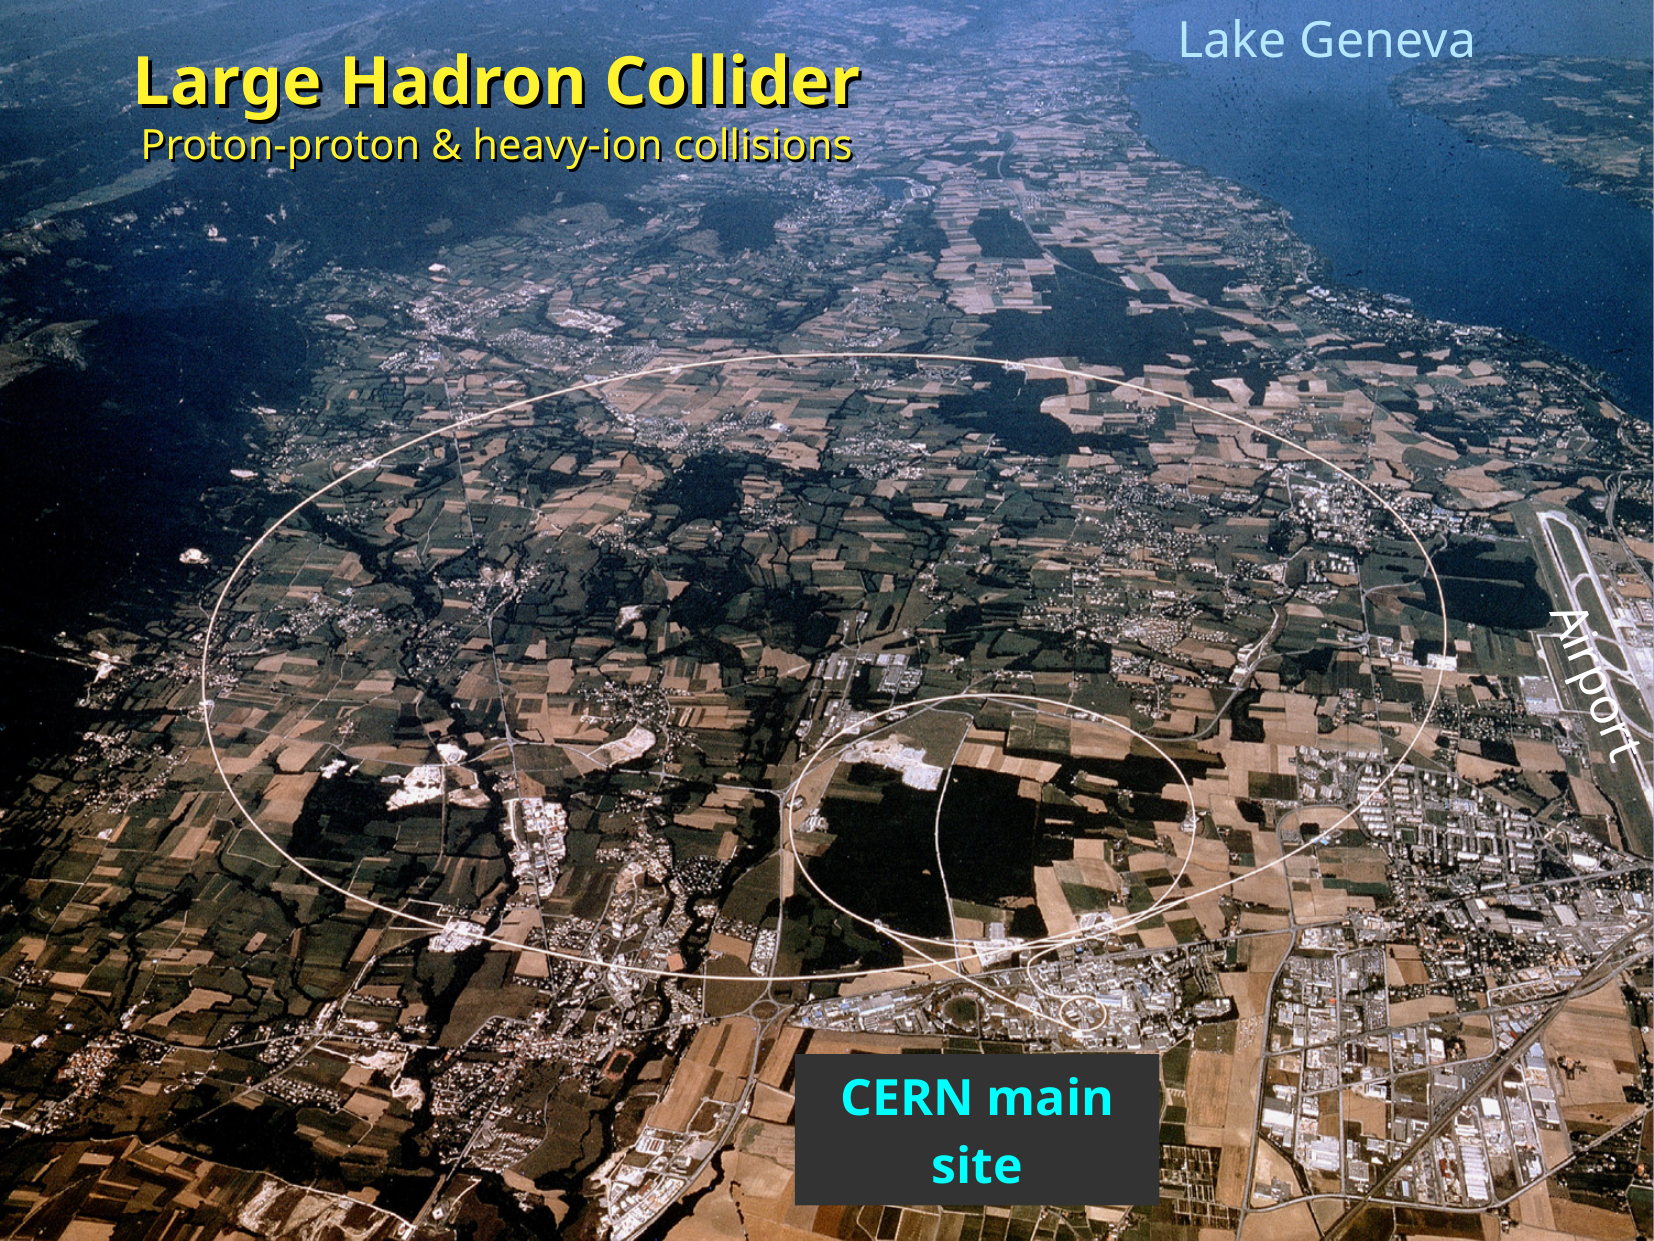

Lake Geneva
Large Hadron Collider
Proton-proton & heavy-ion collisions
Airport
CERN main site